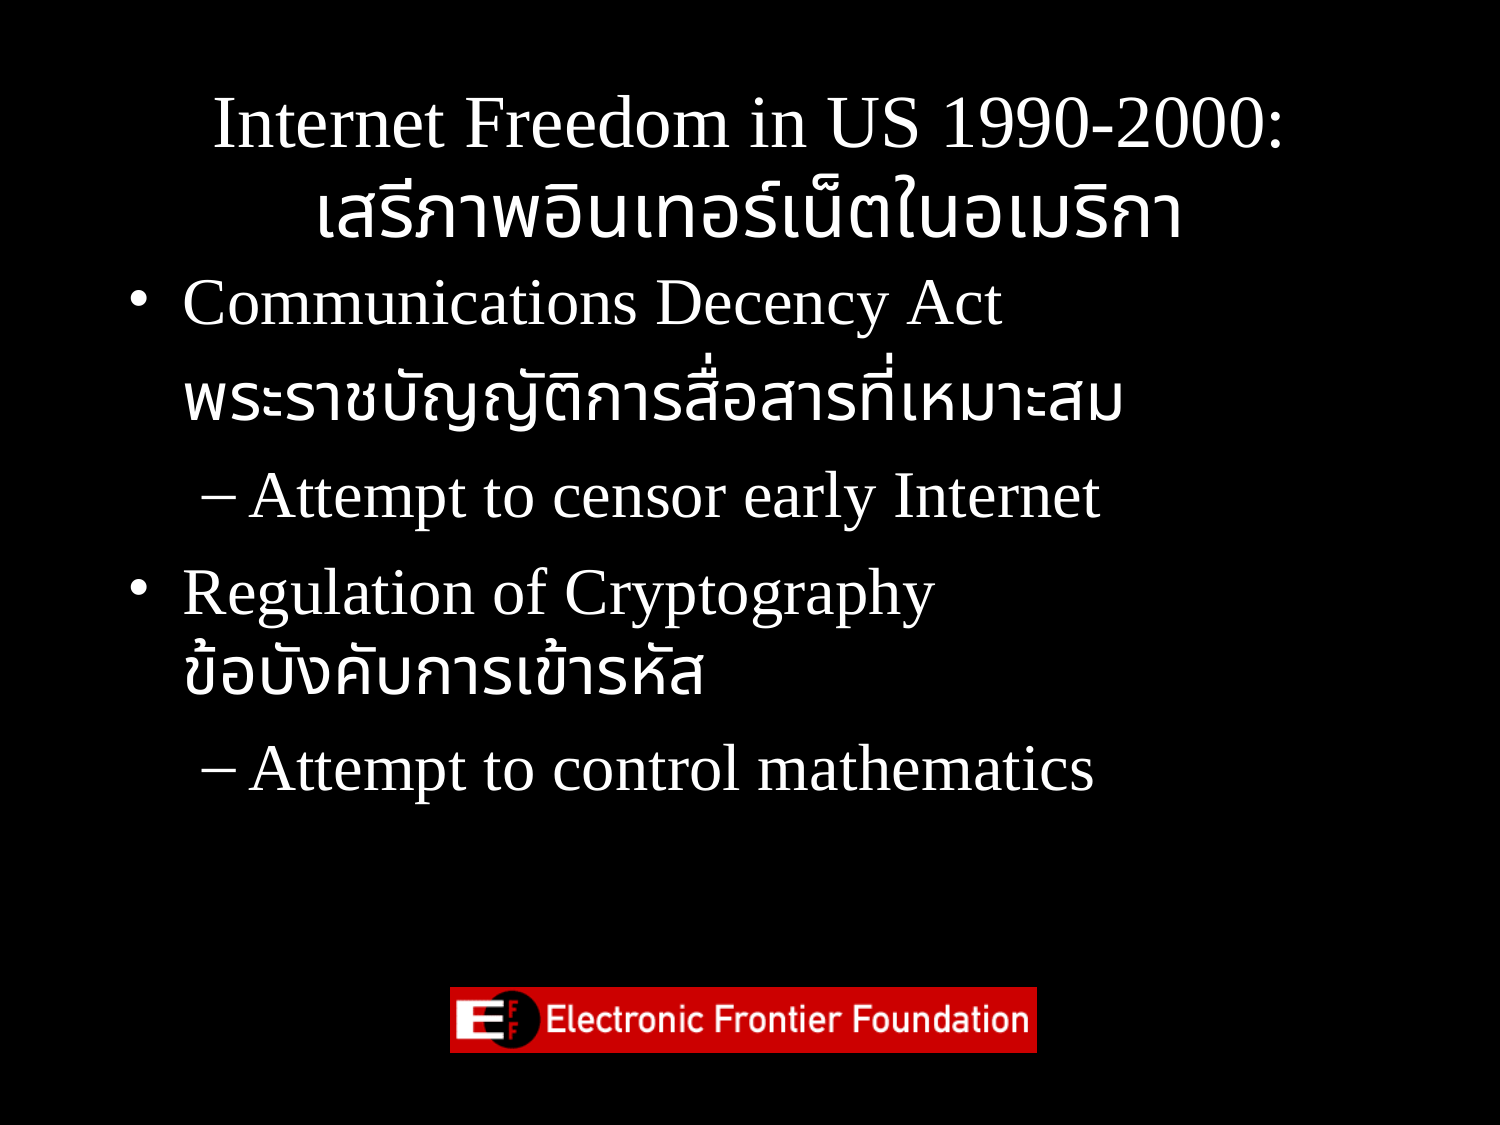

# Internet Freedom in US 1990-2000: เสรีภาพอินเทอร์เน็ตในอเมริกา
Communications Decency Act
พระราชบัญญัติการสื่อสารที่เหมาะสม
Attempt to censor early Internet
Regulation of Cryptography
ข้อบังคับการเข้ารหัส
Attempt to control mathematics